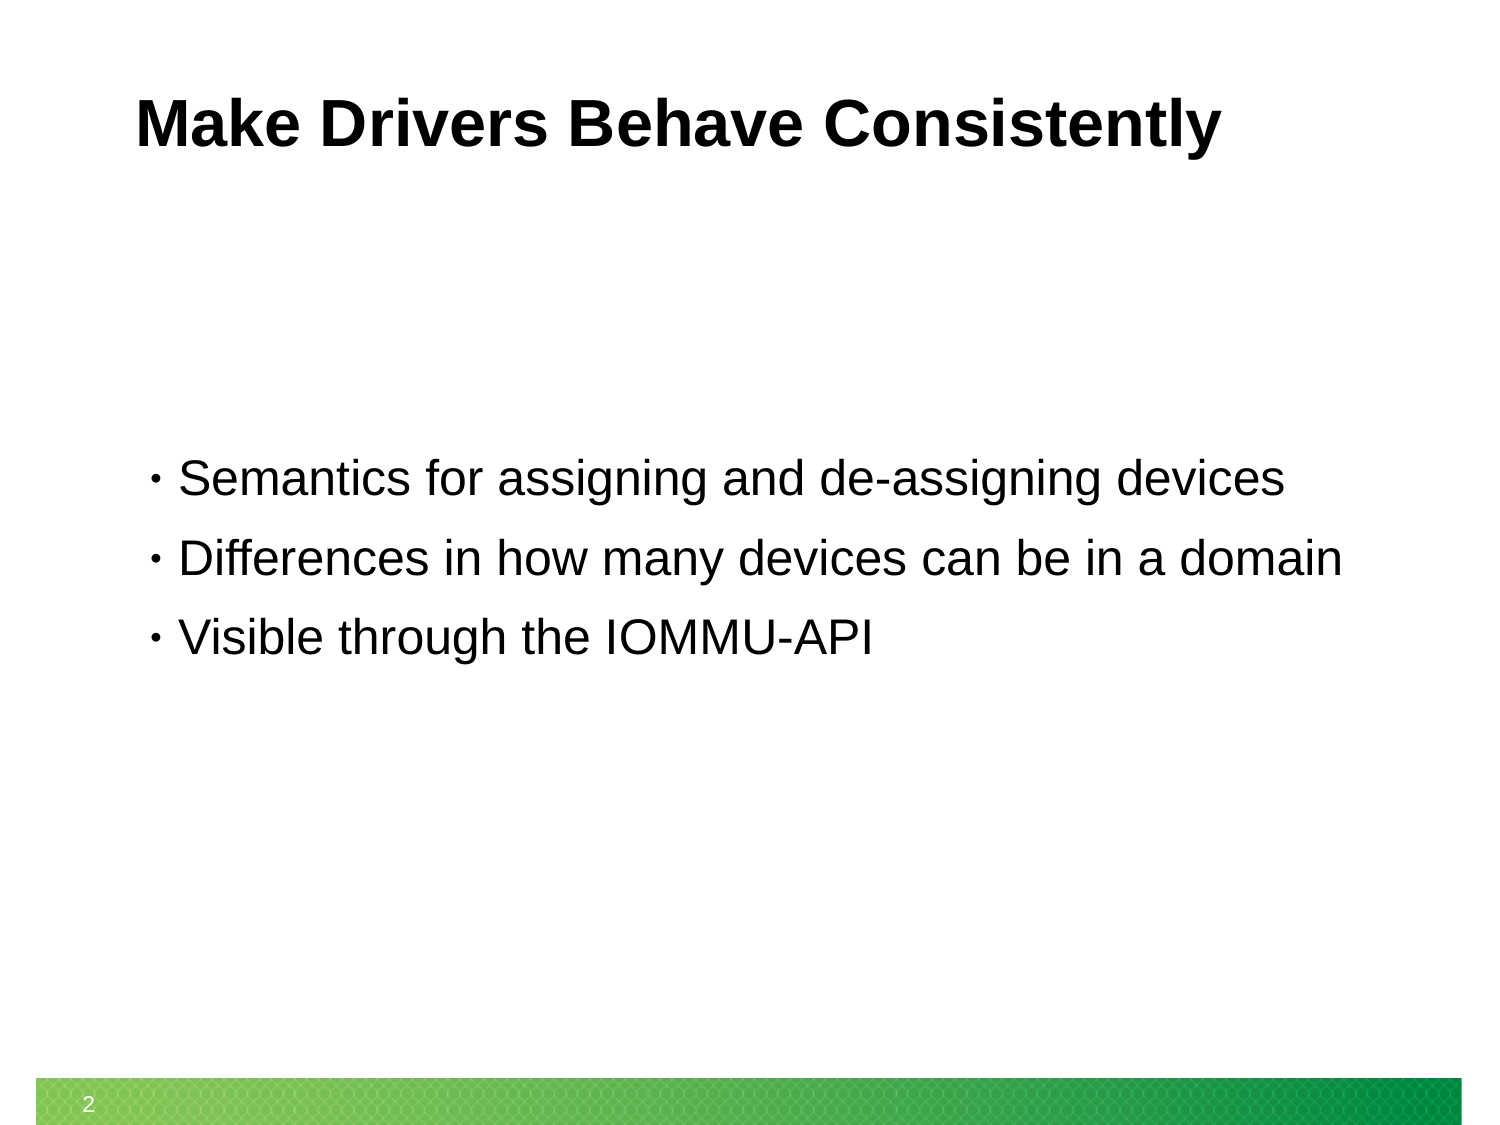

# Make Drivers Behave Consistently
Semantics for assigning and de-assigning devices
Differences in how many devices can be in a domain
Visible through the IOMMU-API